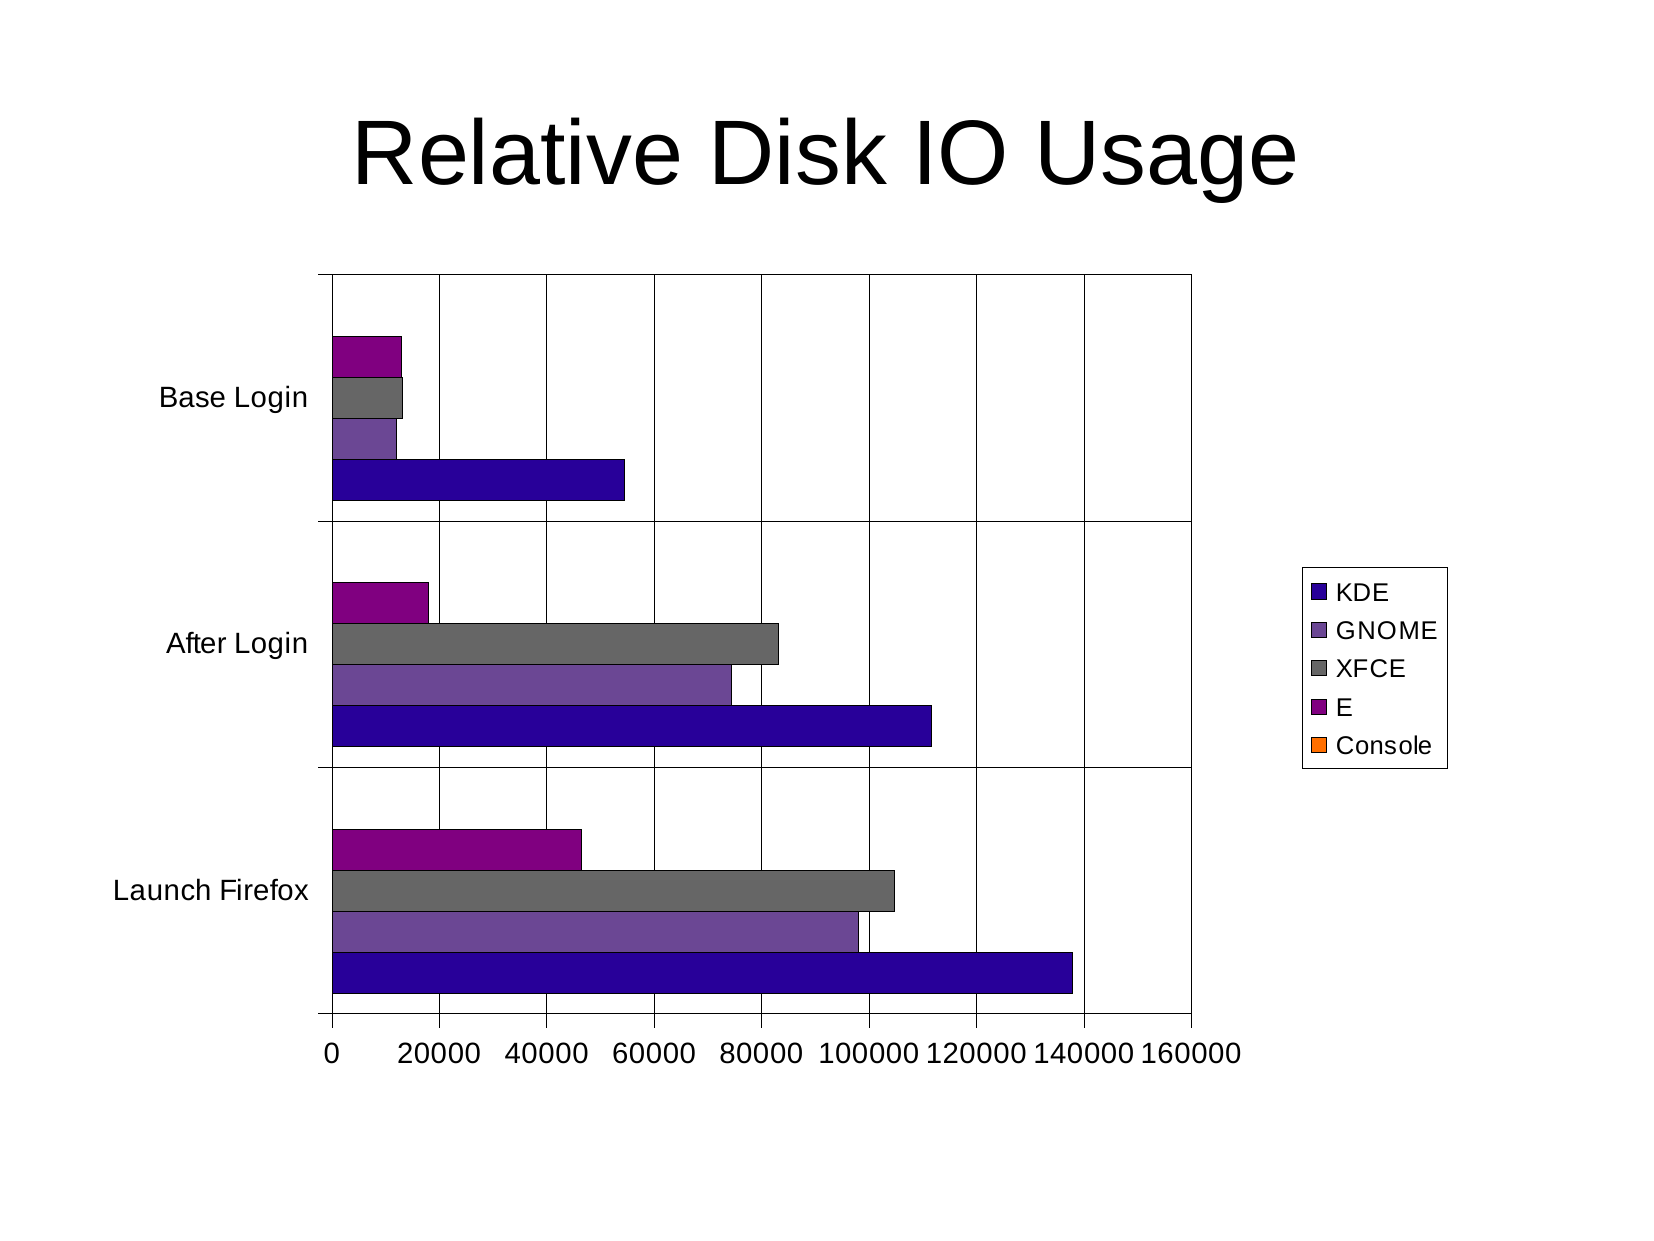

# Relative Disk IO Usage
### Chart
| Category | Console | E | XFCE | GNOME | KDE |
|---|---|---|---|---|---|
| Base Login | 0.0 | 12996.0 | 13132.0 | 11992.0 | 54512.0 |
| After Login | 0.0 | 17940.0 | 83108.0 | 74304.0 | 111540.0 |
| Launch Firefox | 0.0 | 46384.0 | 104756.0 | 98040.0 | 137912.0 |